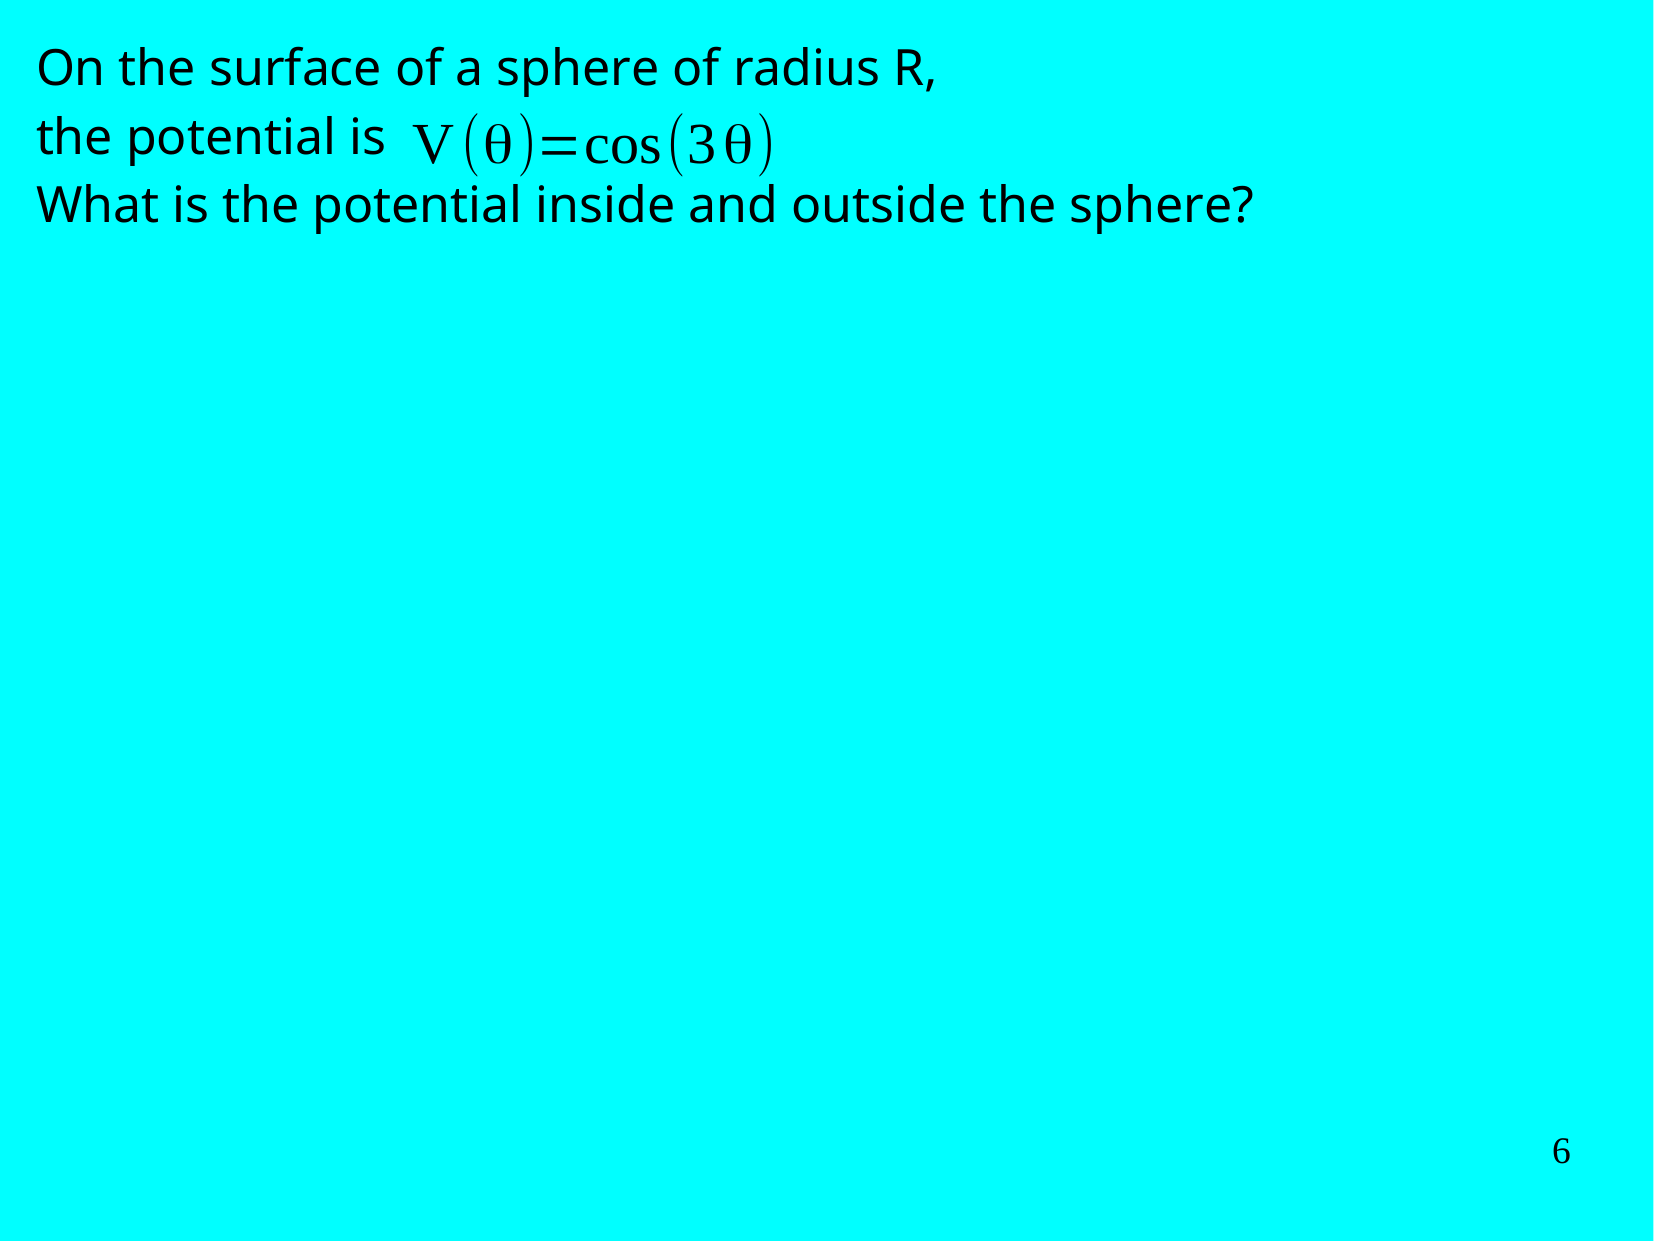

On the surface of a sphere of radius R,
the potential is
What is the potential inside and outside the sphere?
6